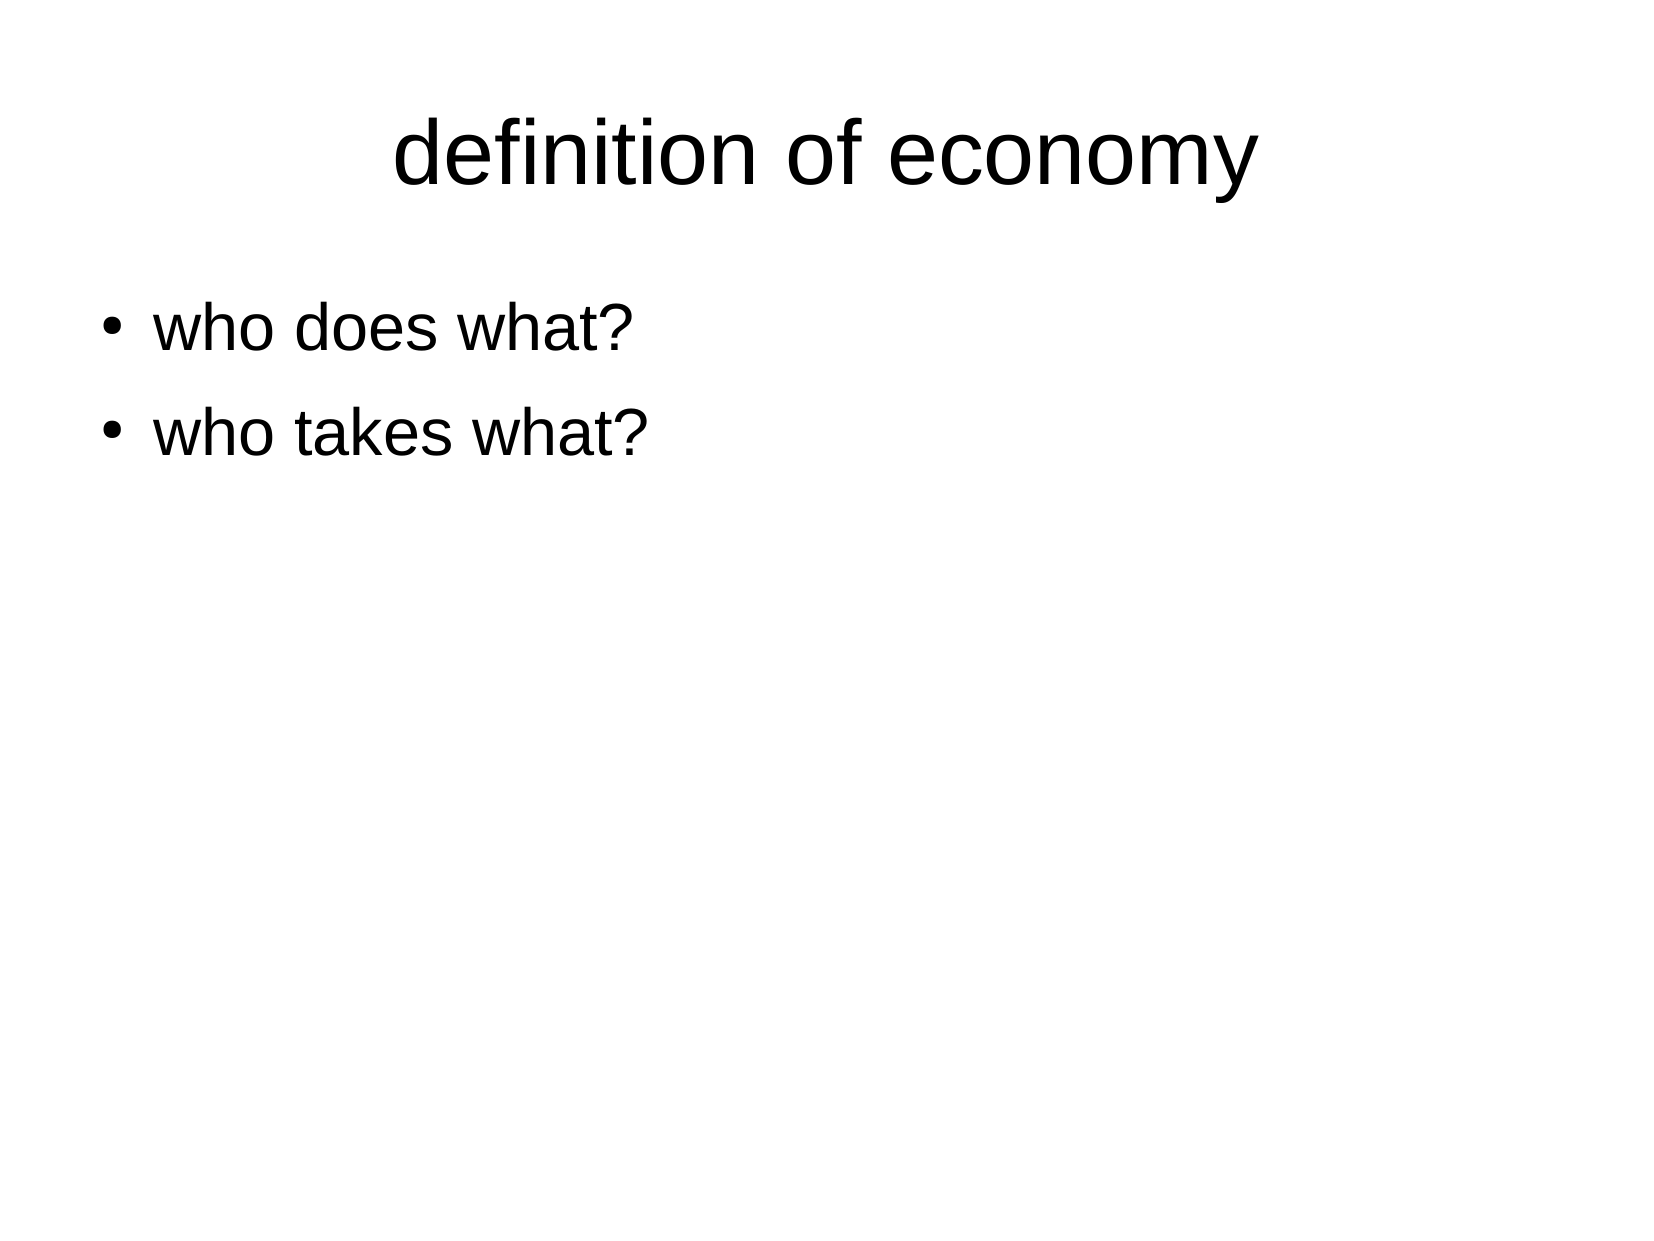

# definition of economy
who does what?
who takes what?